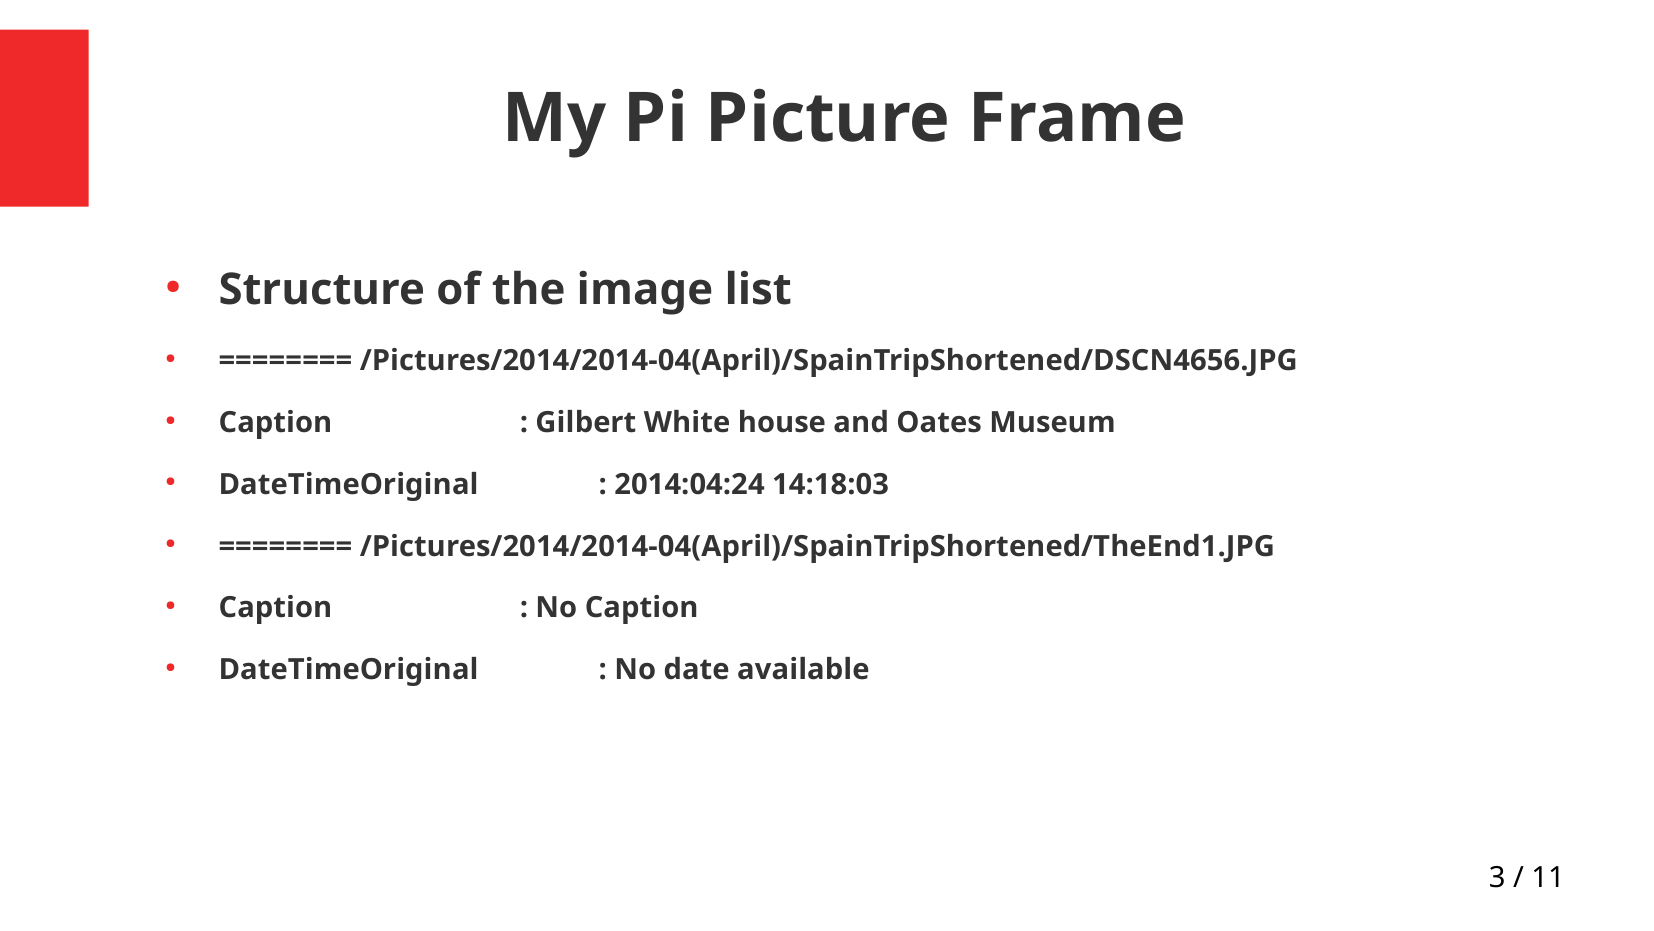

# My Pi Picture Frame
Structure of the image list
======== /Pictures/2014/2014-04(April)/SpainTripShortened/DSCN4656.JPG
Caption : Gilbert White house and Oates Museum
DateTimeOriginal : 2014:04:24 14:18:03
======== /Pictures/2014/2014-04(April)/SpainTripShortened/TheEnd1.JPG
Caption : No Caption
DateTimeOriginal : No date available
3